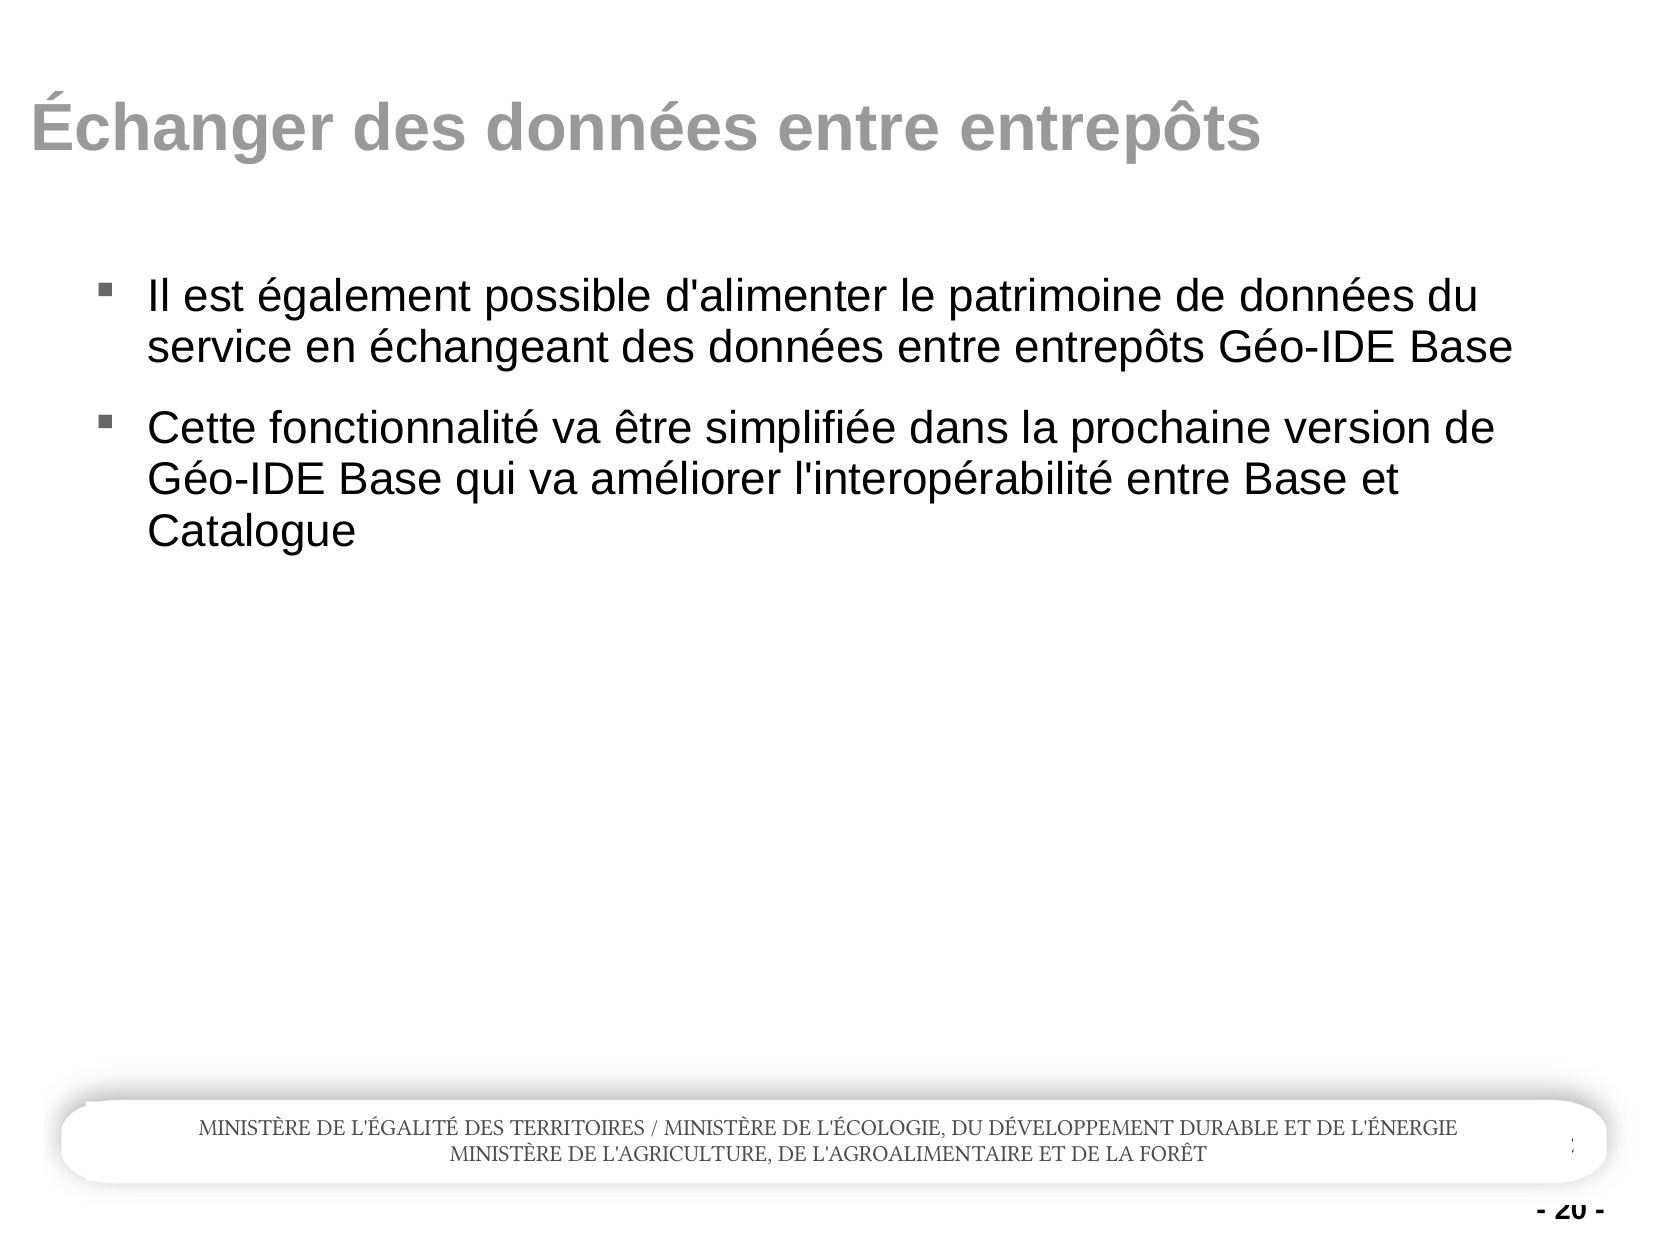

# Échanger des données entre entrepôts
Il est également possible d'alimenter le patrimoine de données du service en échangeant des données entre entrepôts Géo-IDE Base
Cette fonctionnalité va être simplifiée dans la prochaine version de Géo-IDE Base qui va améliorer l'interopérabilité entre Base et Catalogue